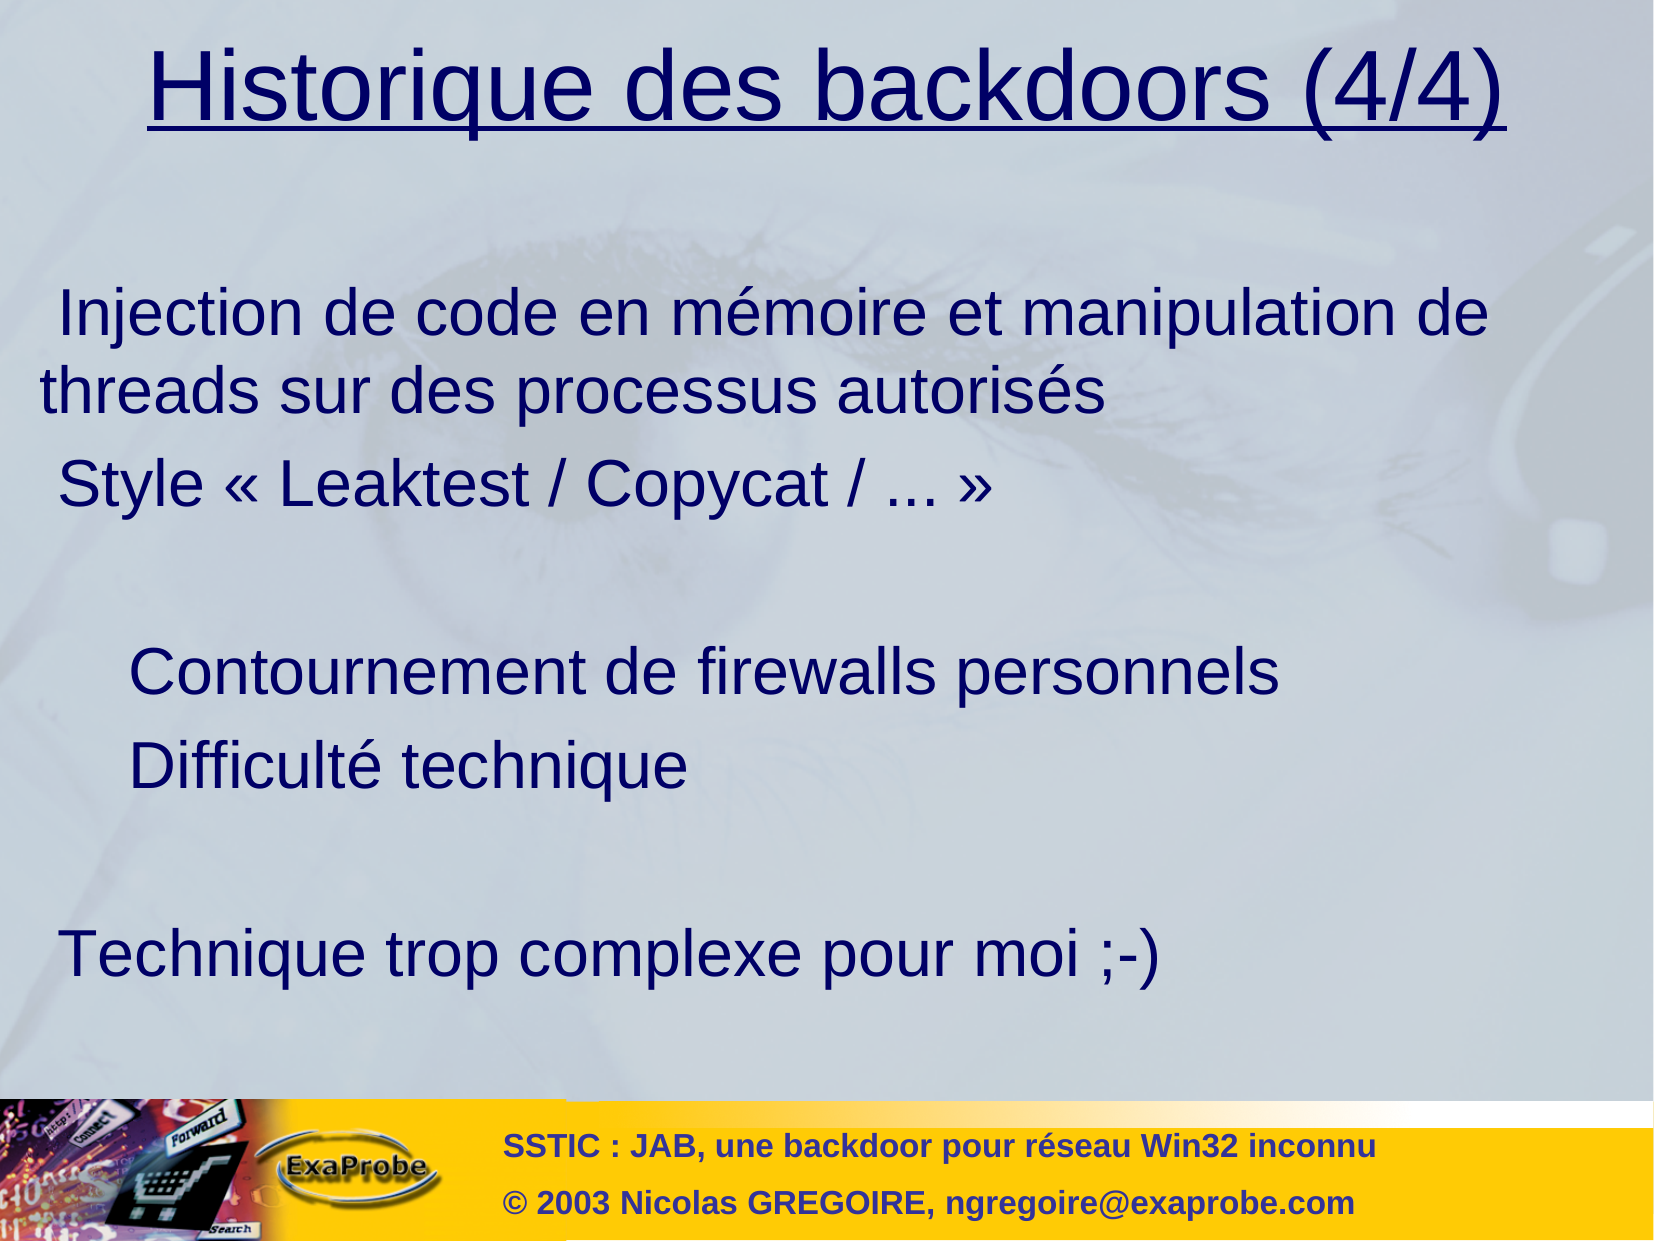

# Historique des backdoors (4/4)
 Injection de code en mémoire et manipulation de threads sur des processus autorisés
 Style « Leaktest / Copycat / ... »
 Contournement de firewalls personnels
 Difficulté technique
 Technique trop complexe pour moi ;-)